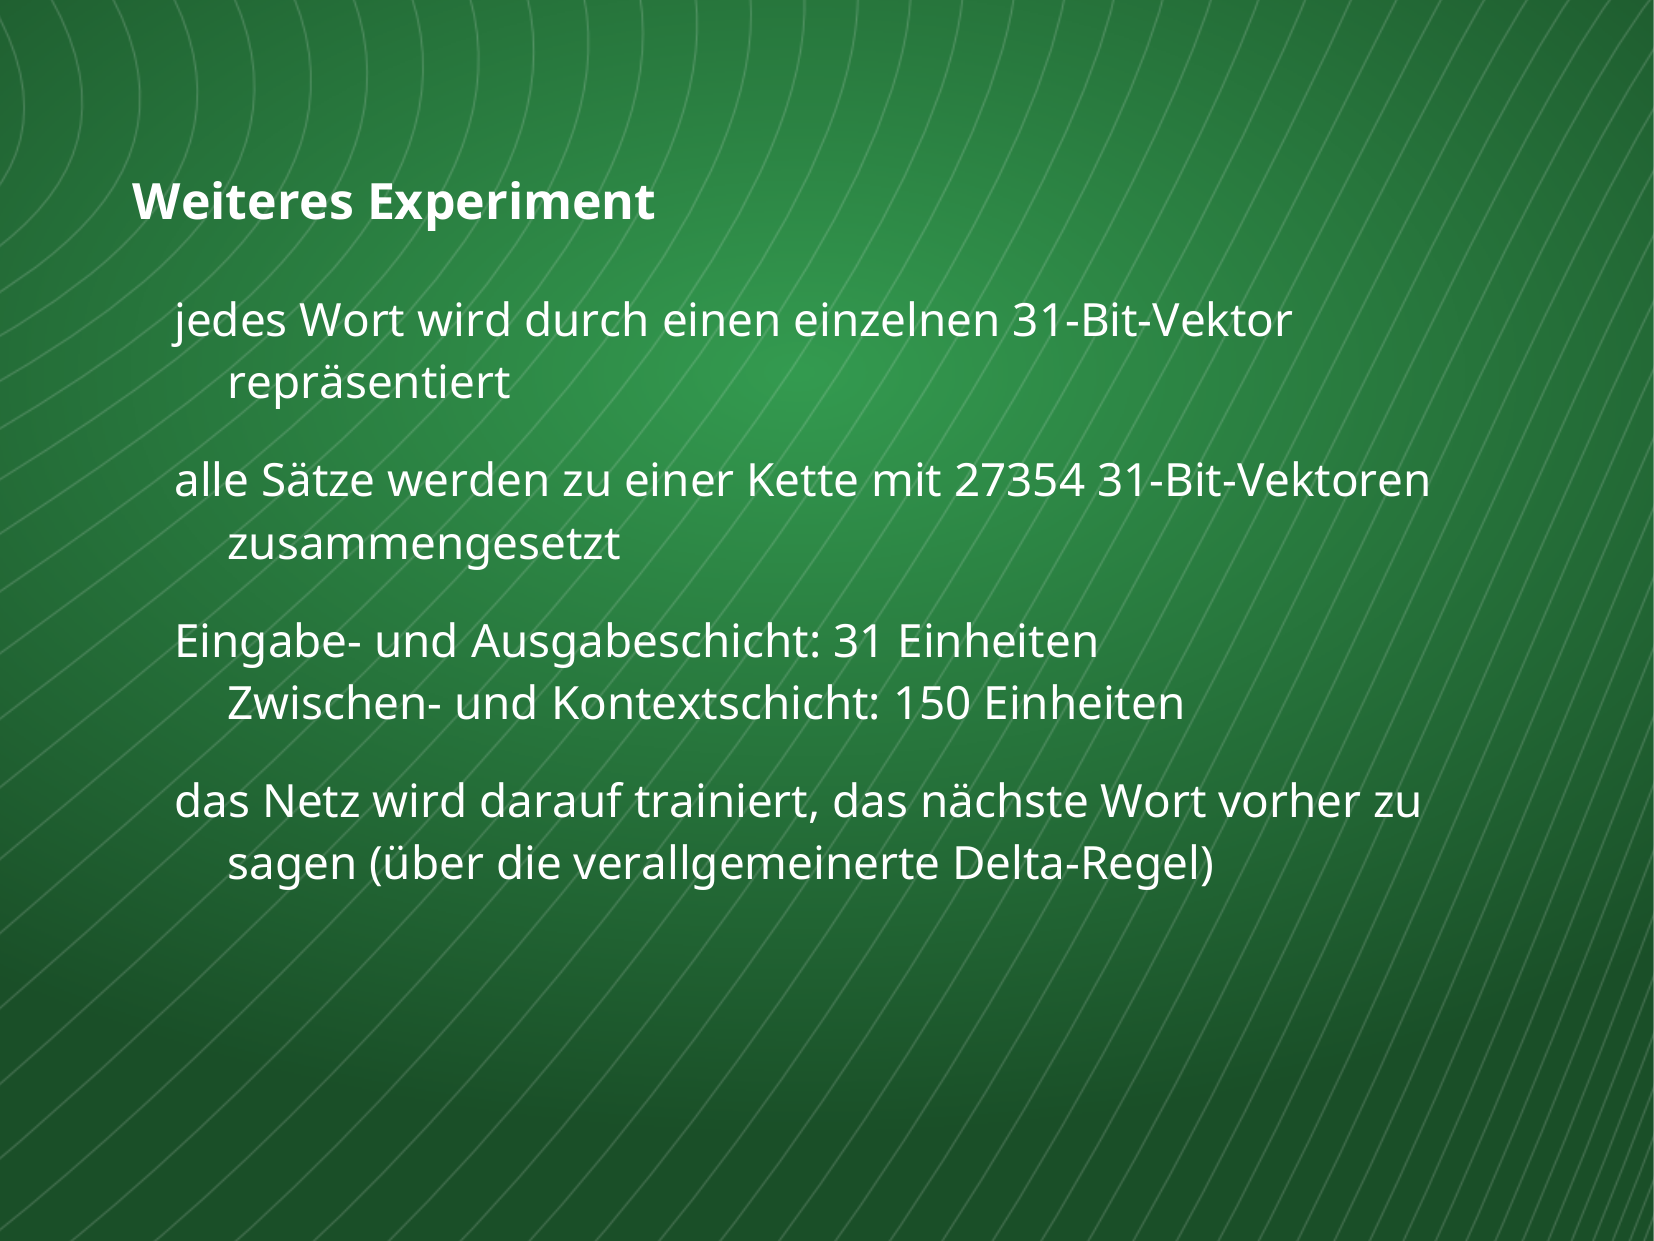

Weiteres Experiment
jedes Wort wird durch einen einzelnen 31-Bit-Vektor repräsentiert
alle Sätze werden zu einer Kette mit 27354 31-Bit-Vektoren zusammengesetzt
Eingabe- und Ausgabeschicht: 31 Einheiten
Zwischen- und Kontextschicht: 150 Einheiten
das Netz wird darauf trainiert, das nächste Wort vorher zu sagen (über die verallgemeinerte Delta-Regel)